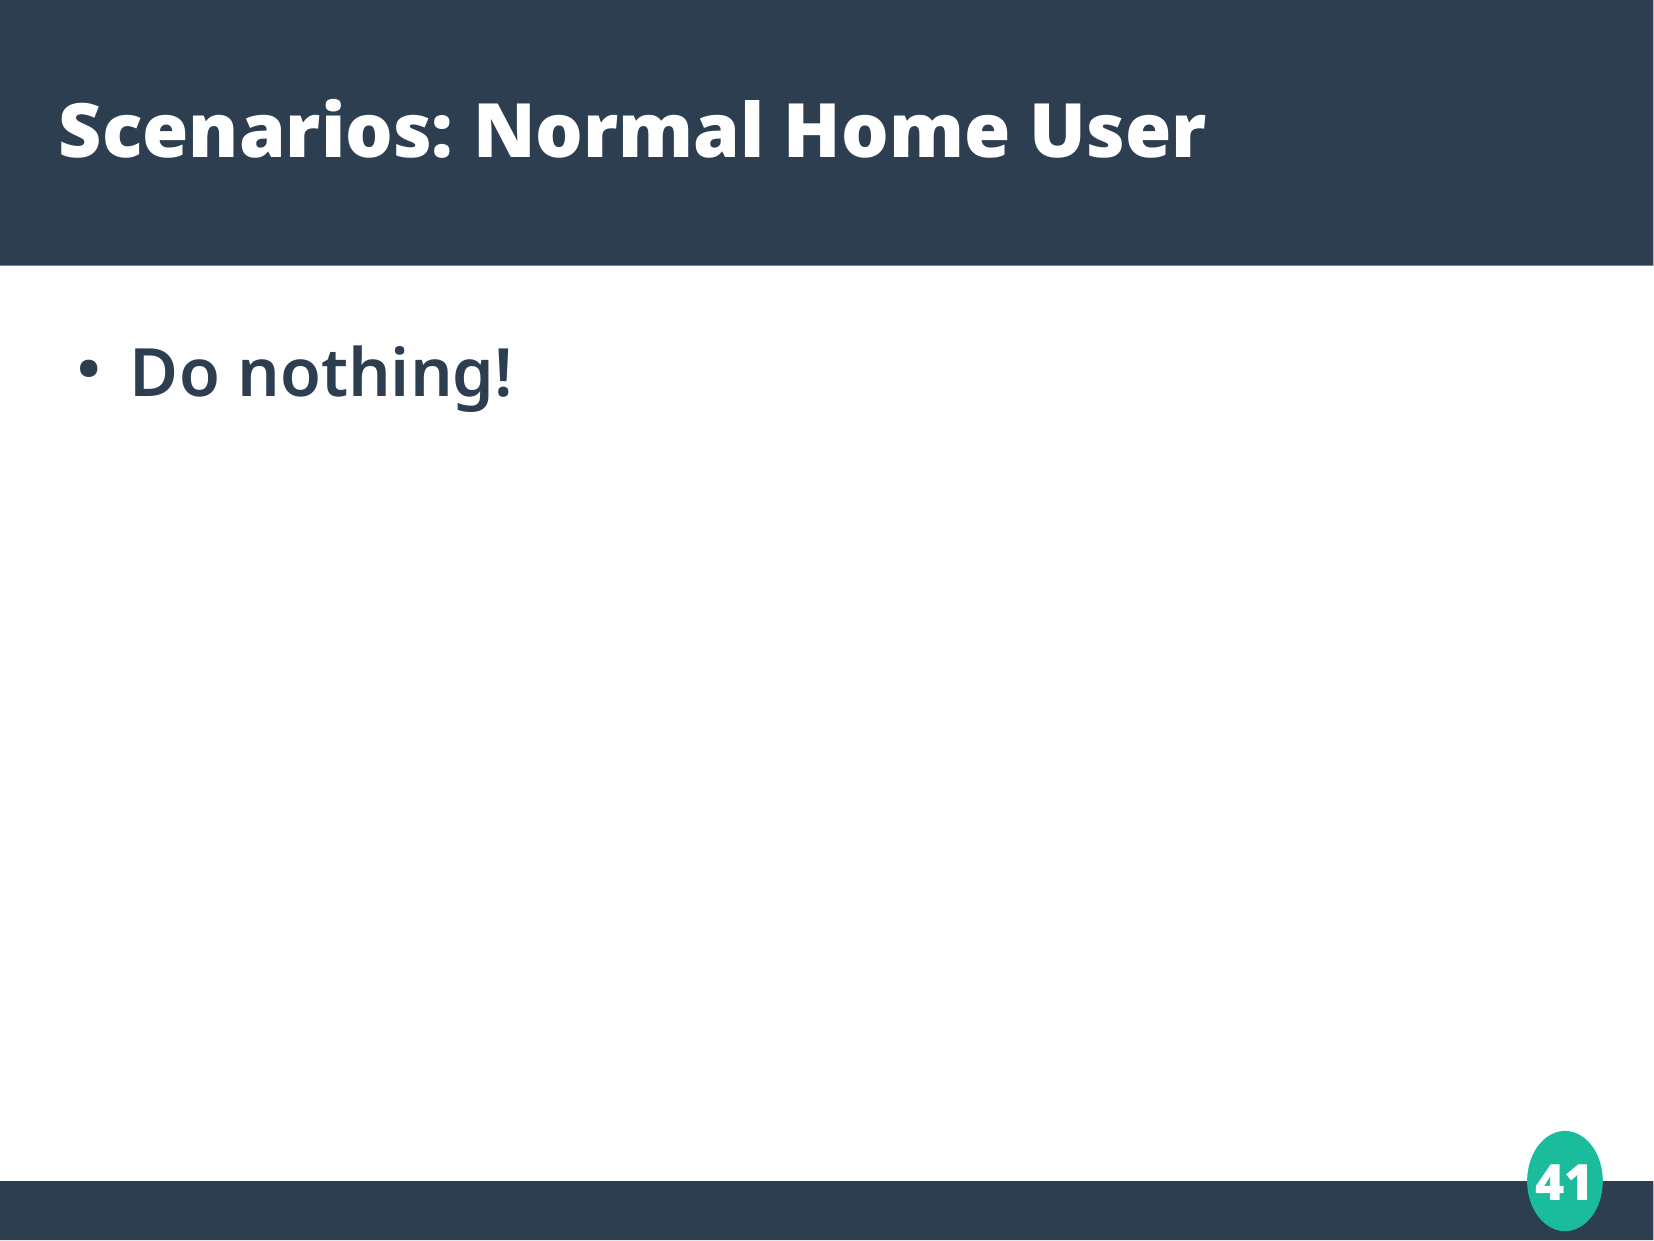

# Scenarios: Normal Home User
Do nothing!